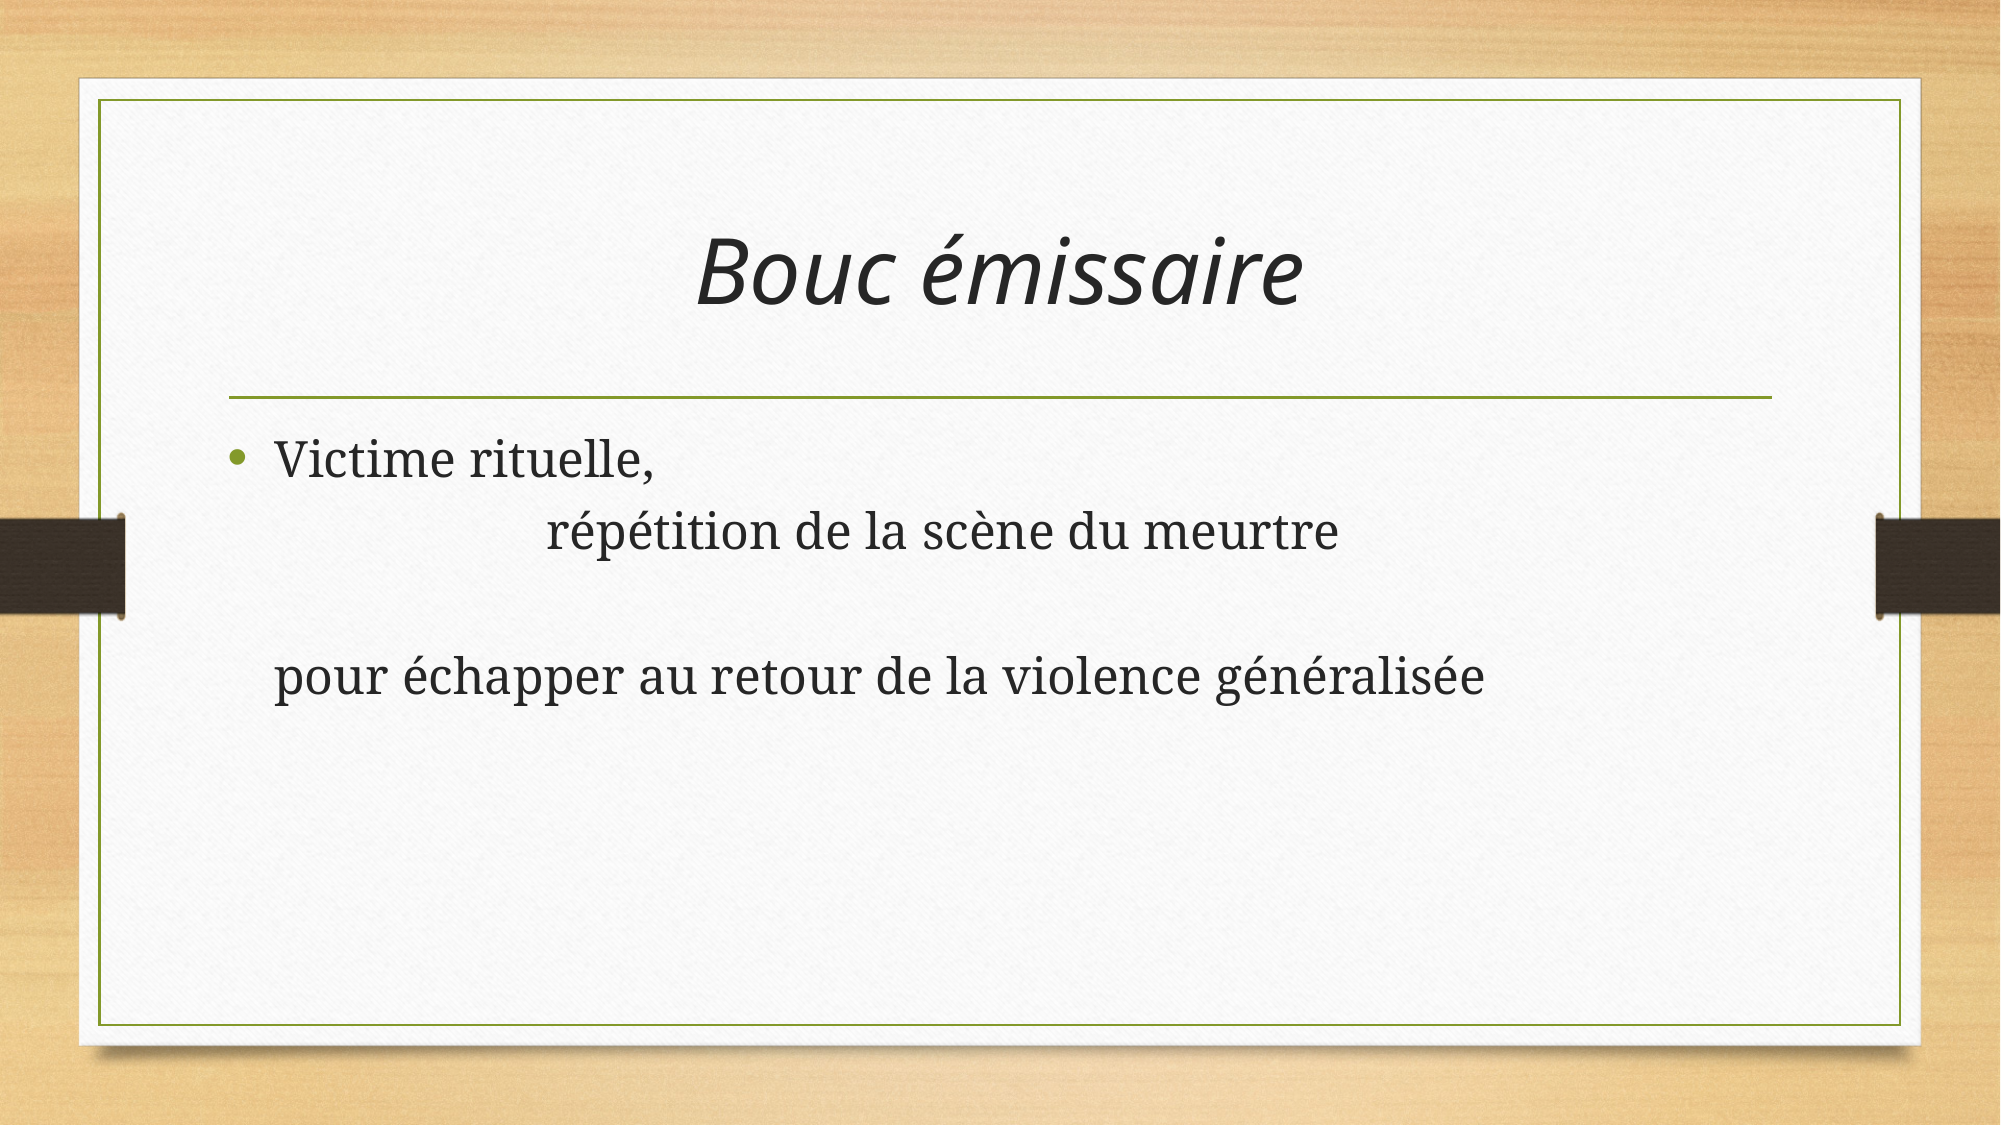

# Bouc émissaire
Victime rituelle,
			répétition de la scène du meurtre
pour échapper au retour de la violence généralisée